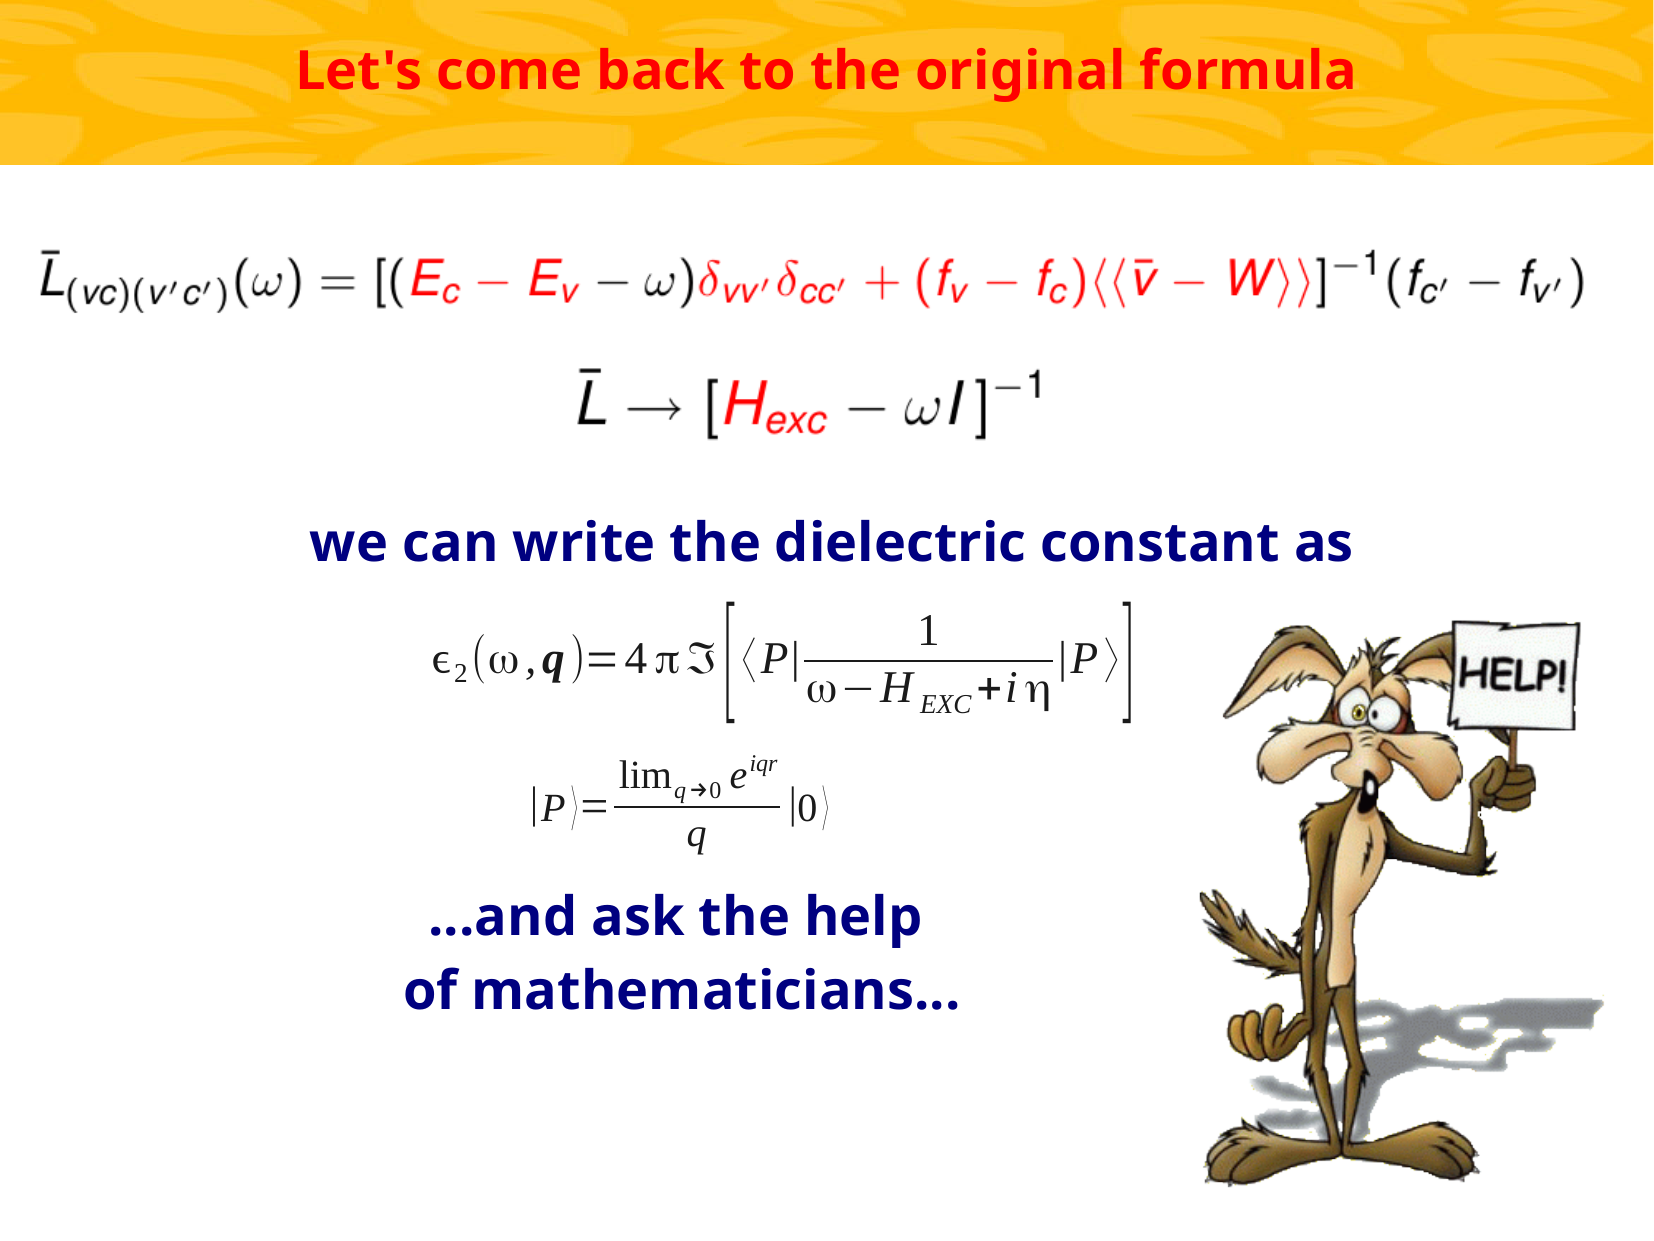

Let's come back to the original formula
we can write the dielectric constant as
...and ask the help
of mathematicians...